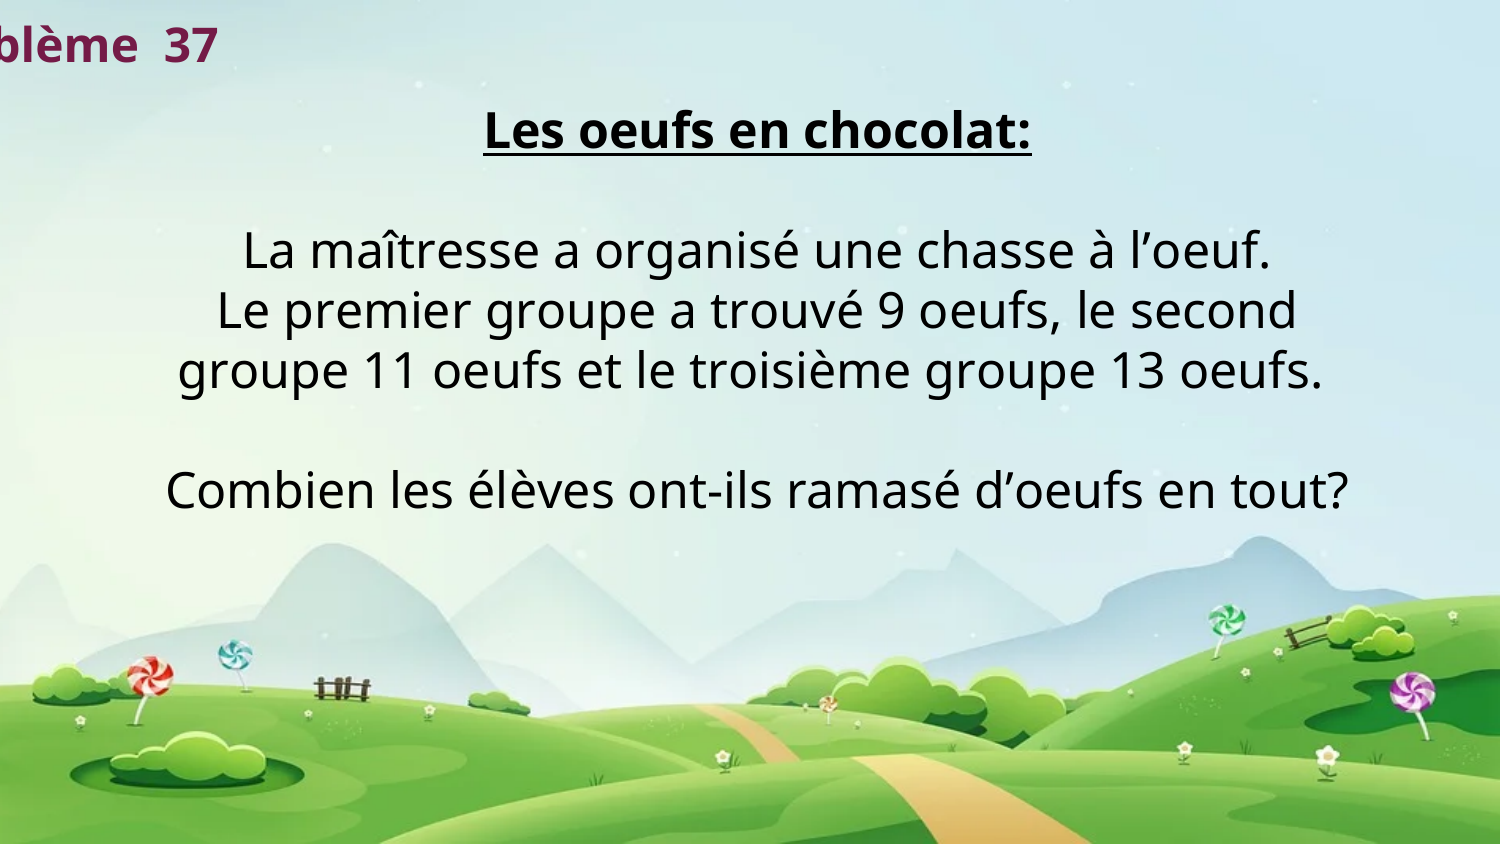

Problème 37
Les oeufs en chocolat:
La maîtresse a organisé une chasse à l’oeuf.
Le premier groupe a trouvé 9 oeufs, le second groupe 11 oeufs et le troisième groupe 13 oeufs.
Combien les élèves ont-ils ramasé d’oeufs en tout?